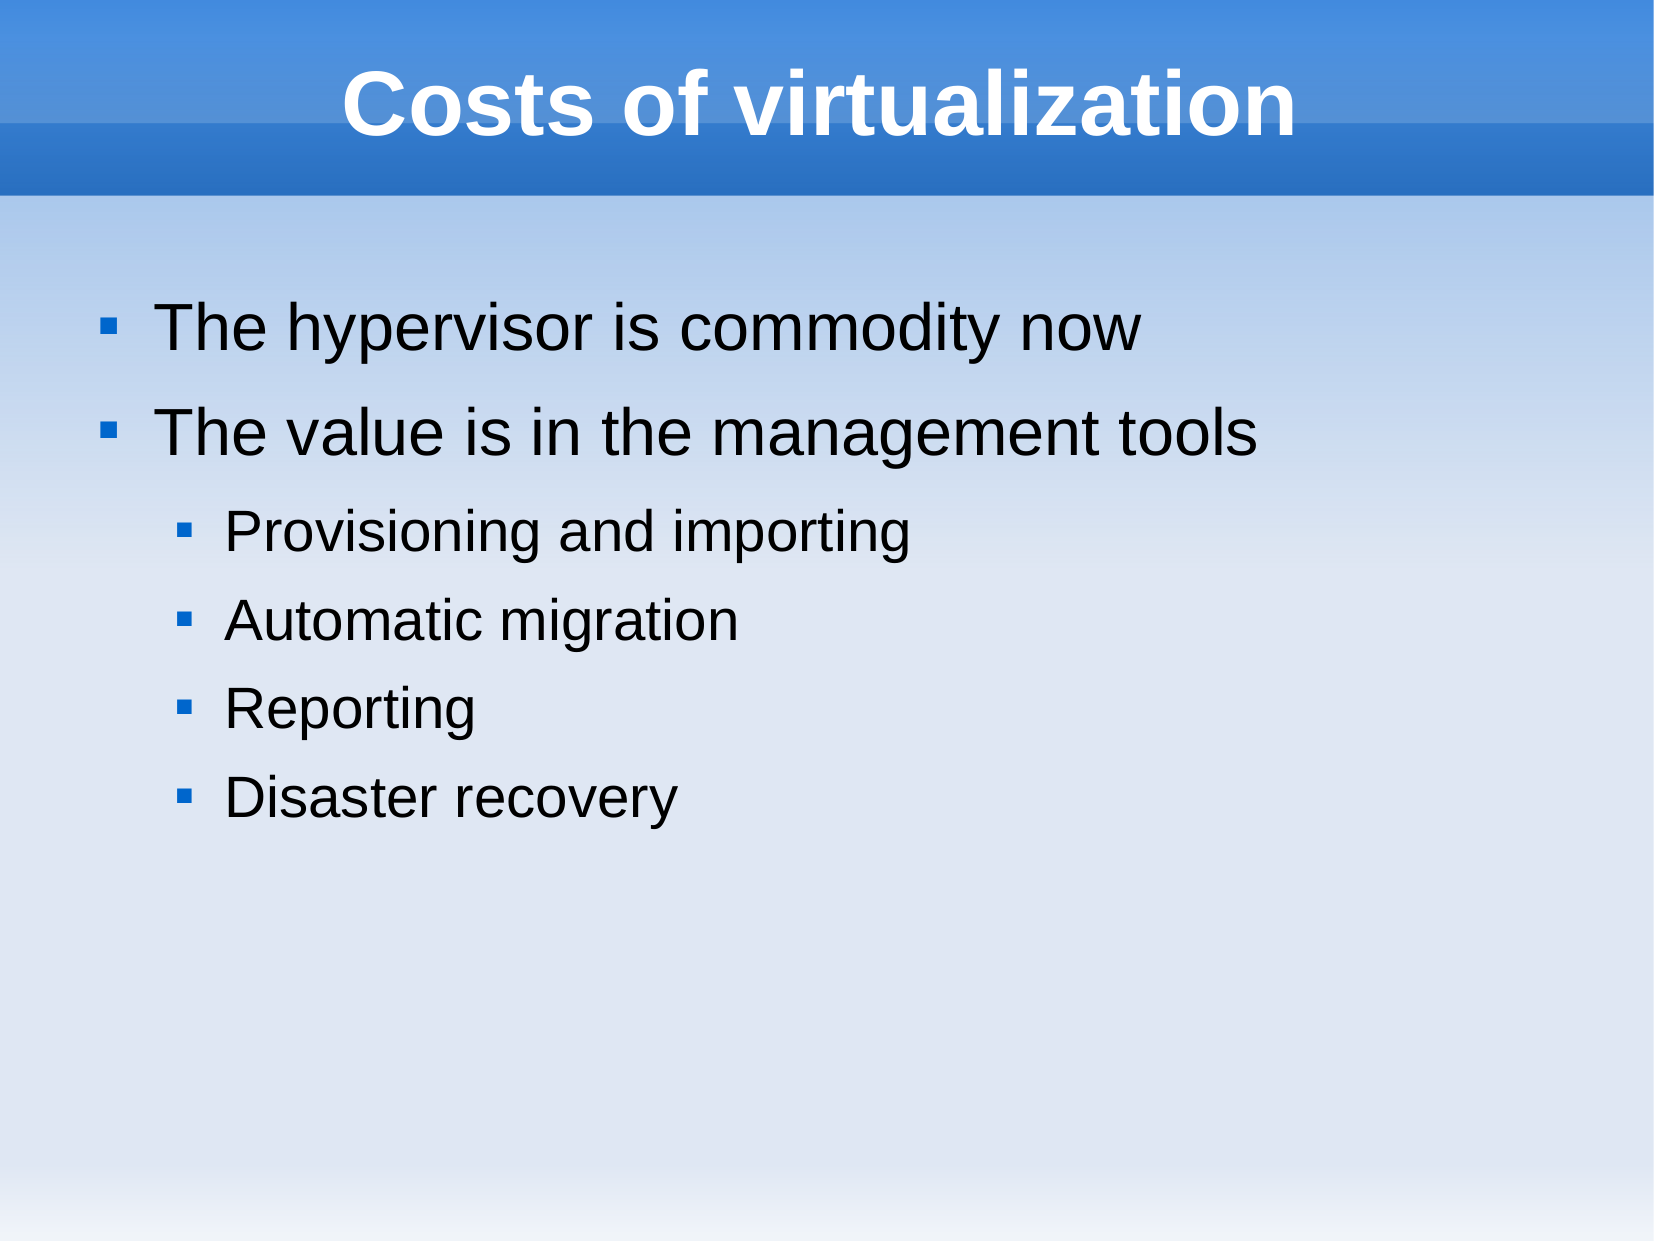

# Costs of virtualization
The hypervisor is commodity now
The value is in the management tools
Provisioning and importing
Automatic migration
Reporting
Disaster recovery